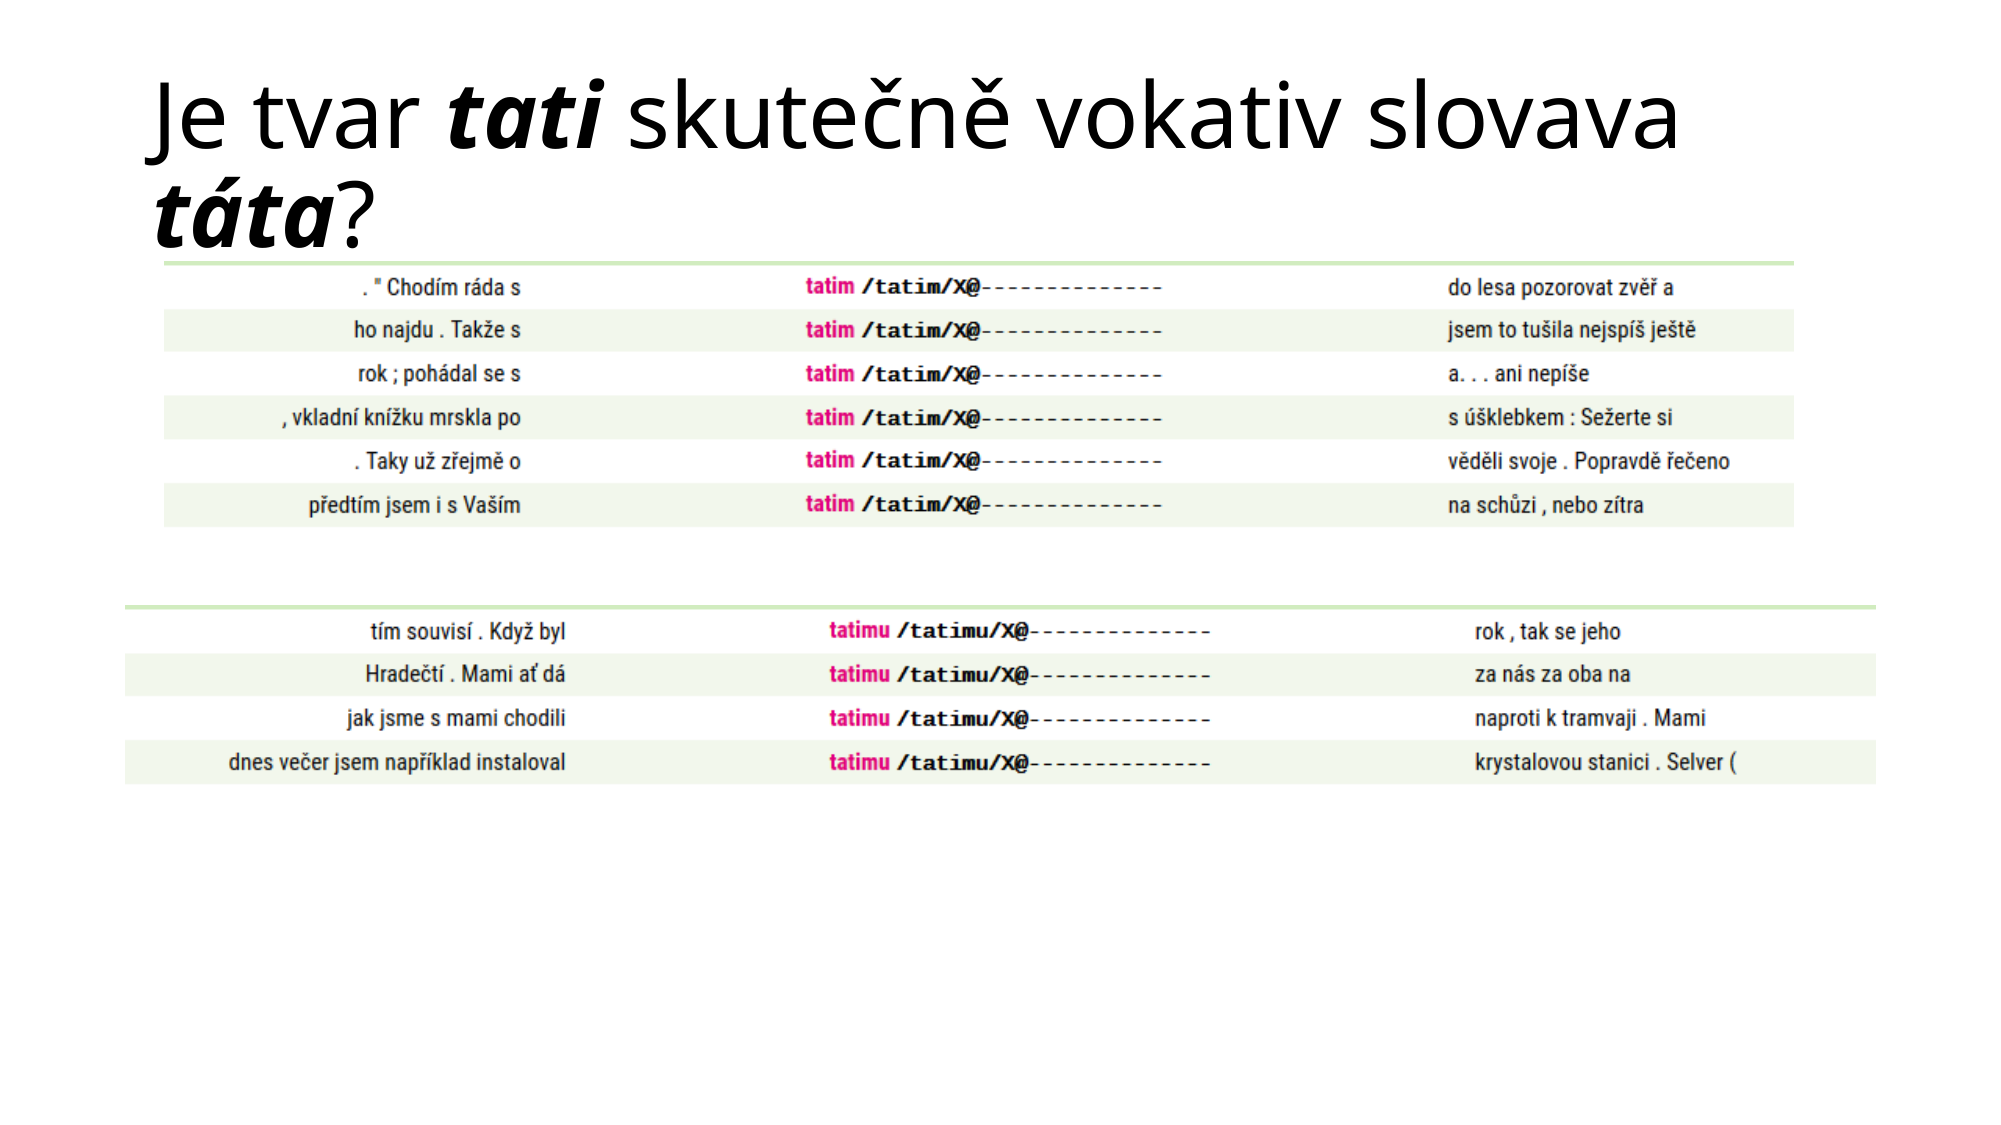

# Je tvar tati skutečně vokativ slovava táta?